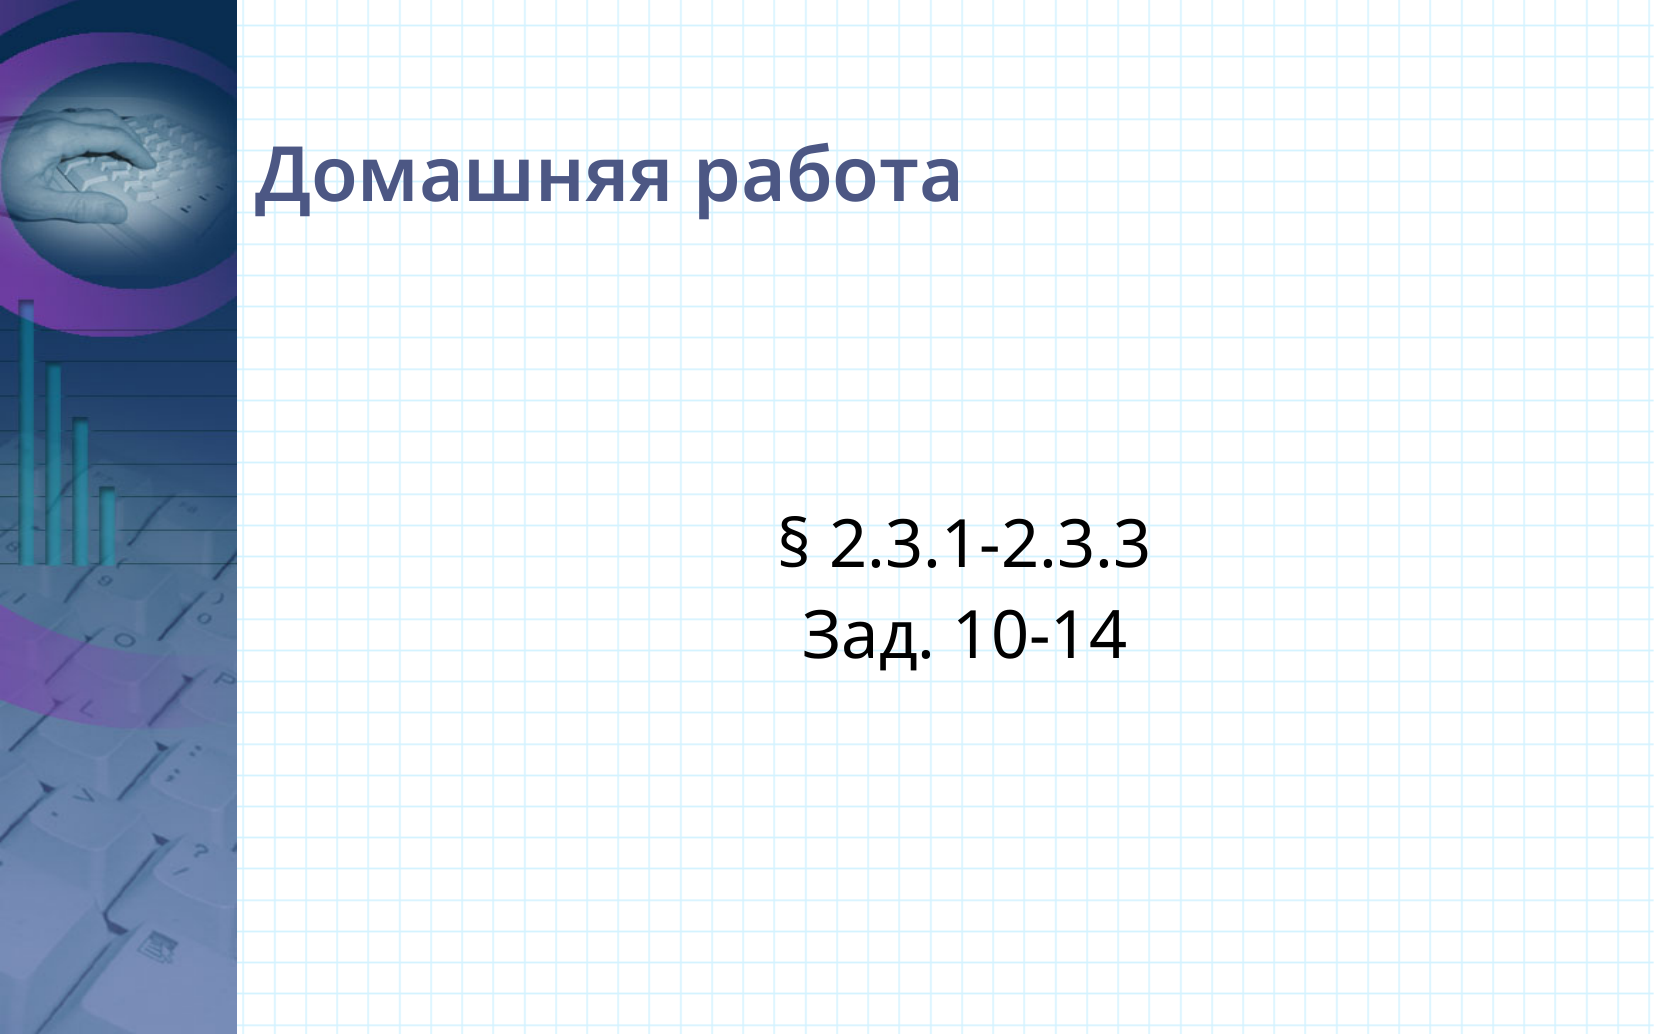

# Домашняя работа
§ 2.3.1-2.3.3
Зад. 10-14